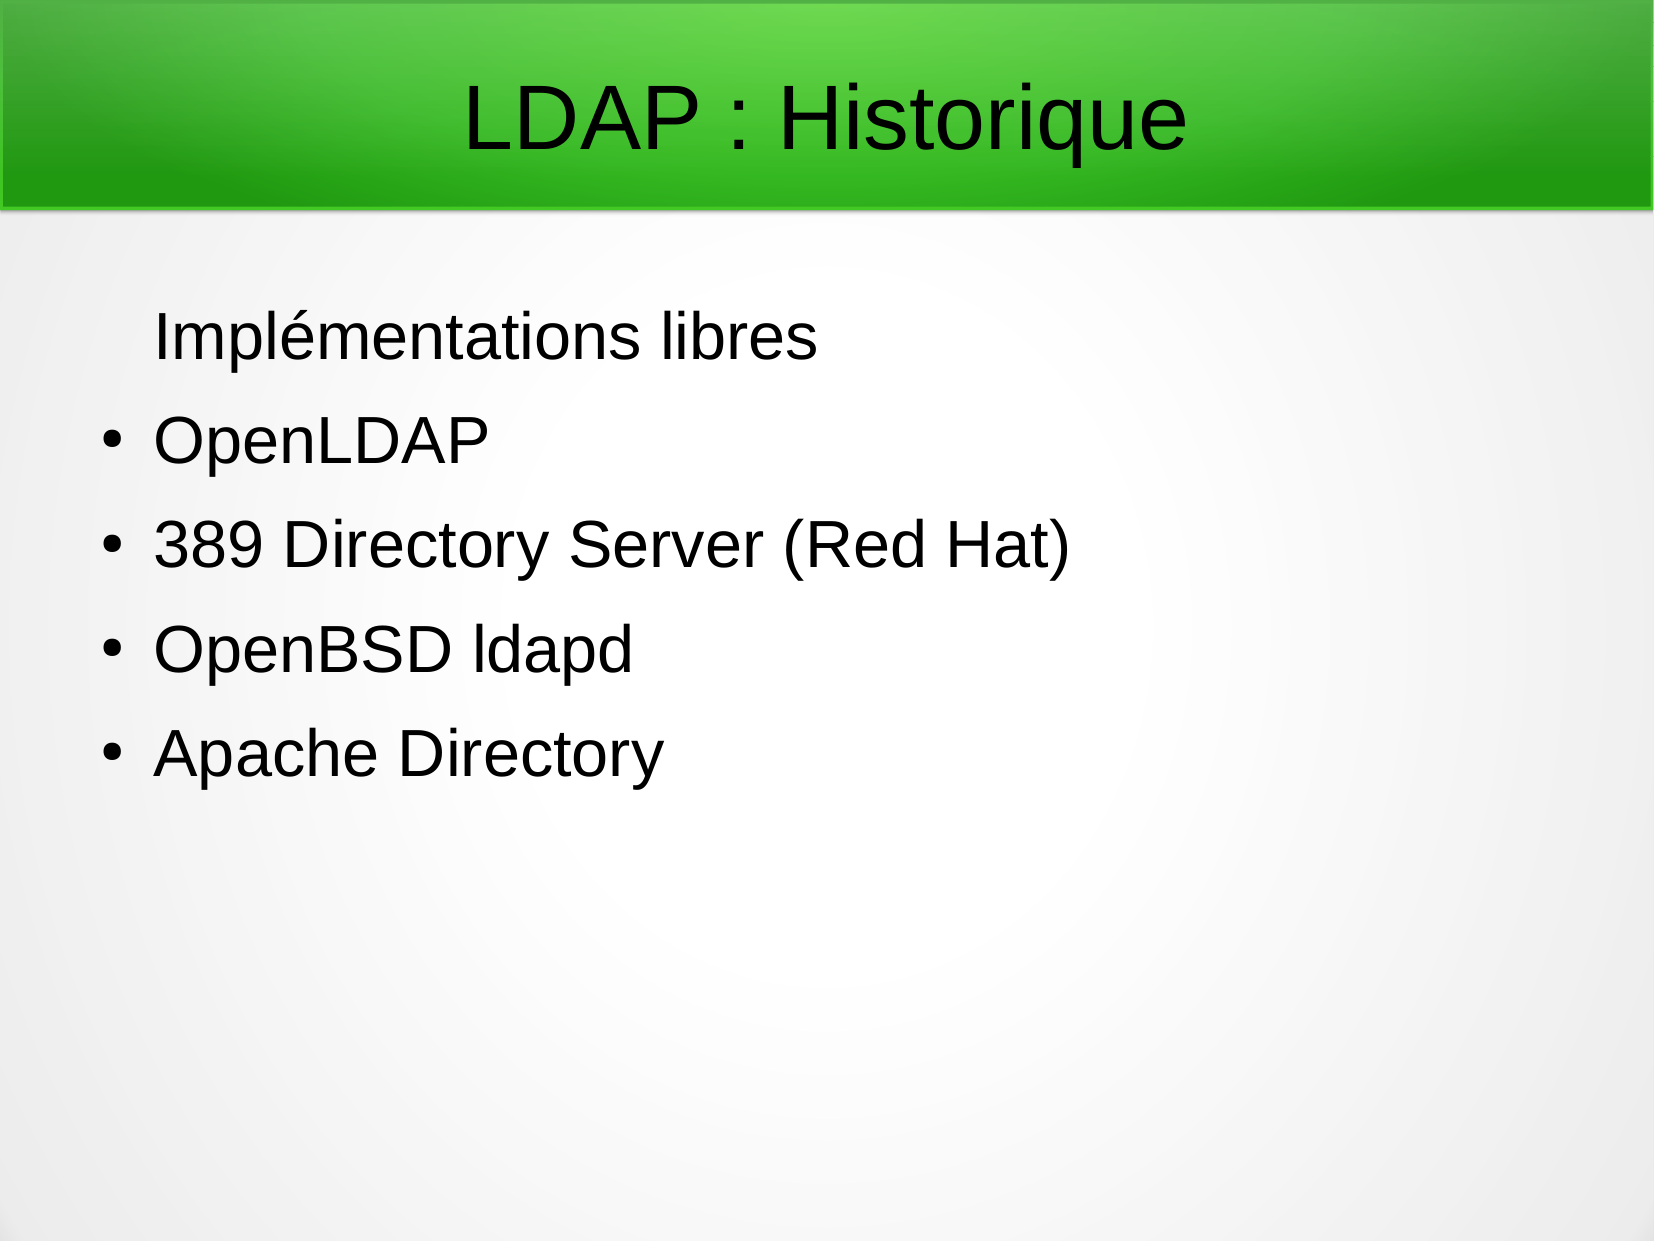

# LDAP : Historique
Implémentations libres
OpenLDAP
389 Directory Server (Red Hat)
OpenBSD ldapd
Apache Directory